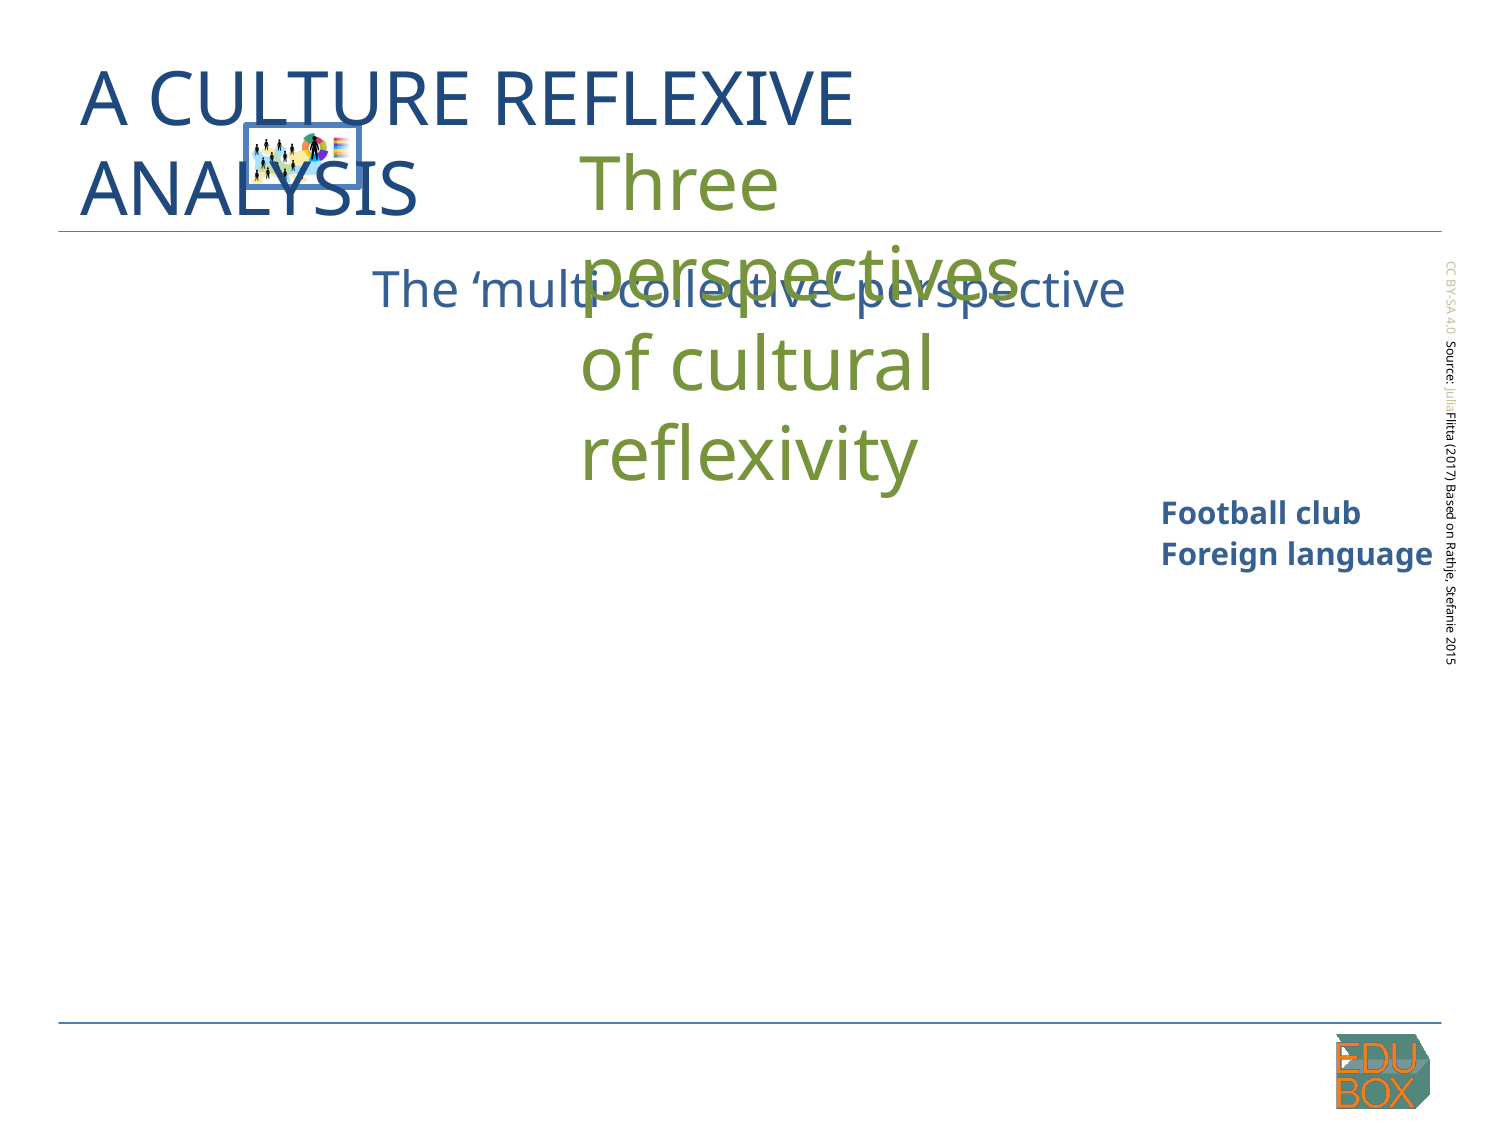

# A CULTURE REFLEXIVE ANALYSIS
Three perspectives of cultural reflexivity
The ‘multi-collective’ perspective
CC BY-SA 4.0 Source: JuliaFlitta (2017) Based on Rathje, Stefanie 2015
Football club
Foreign language